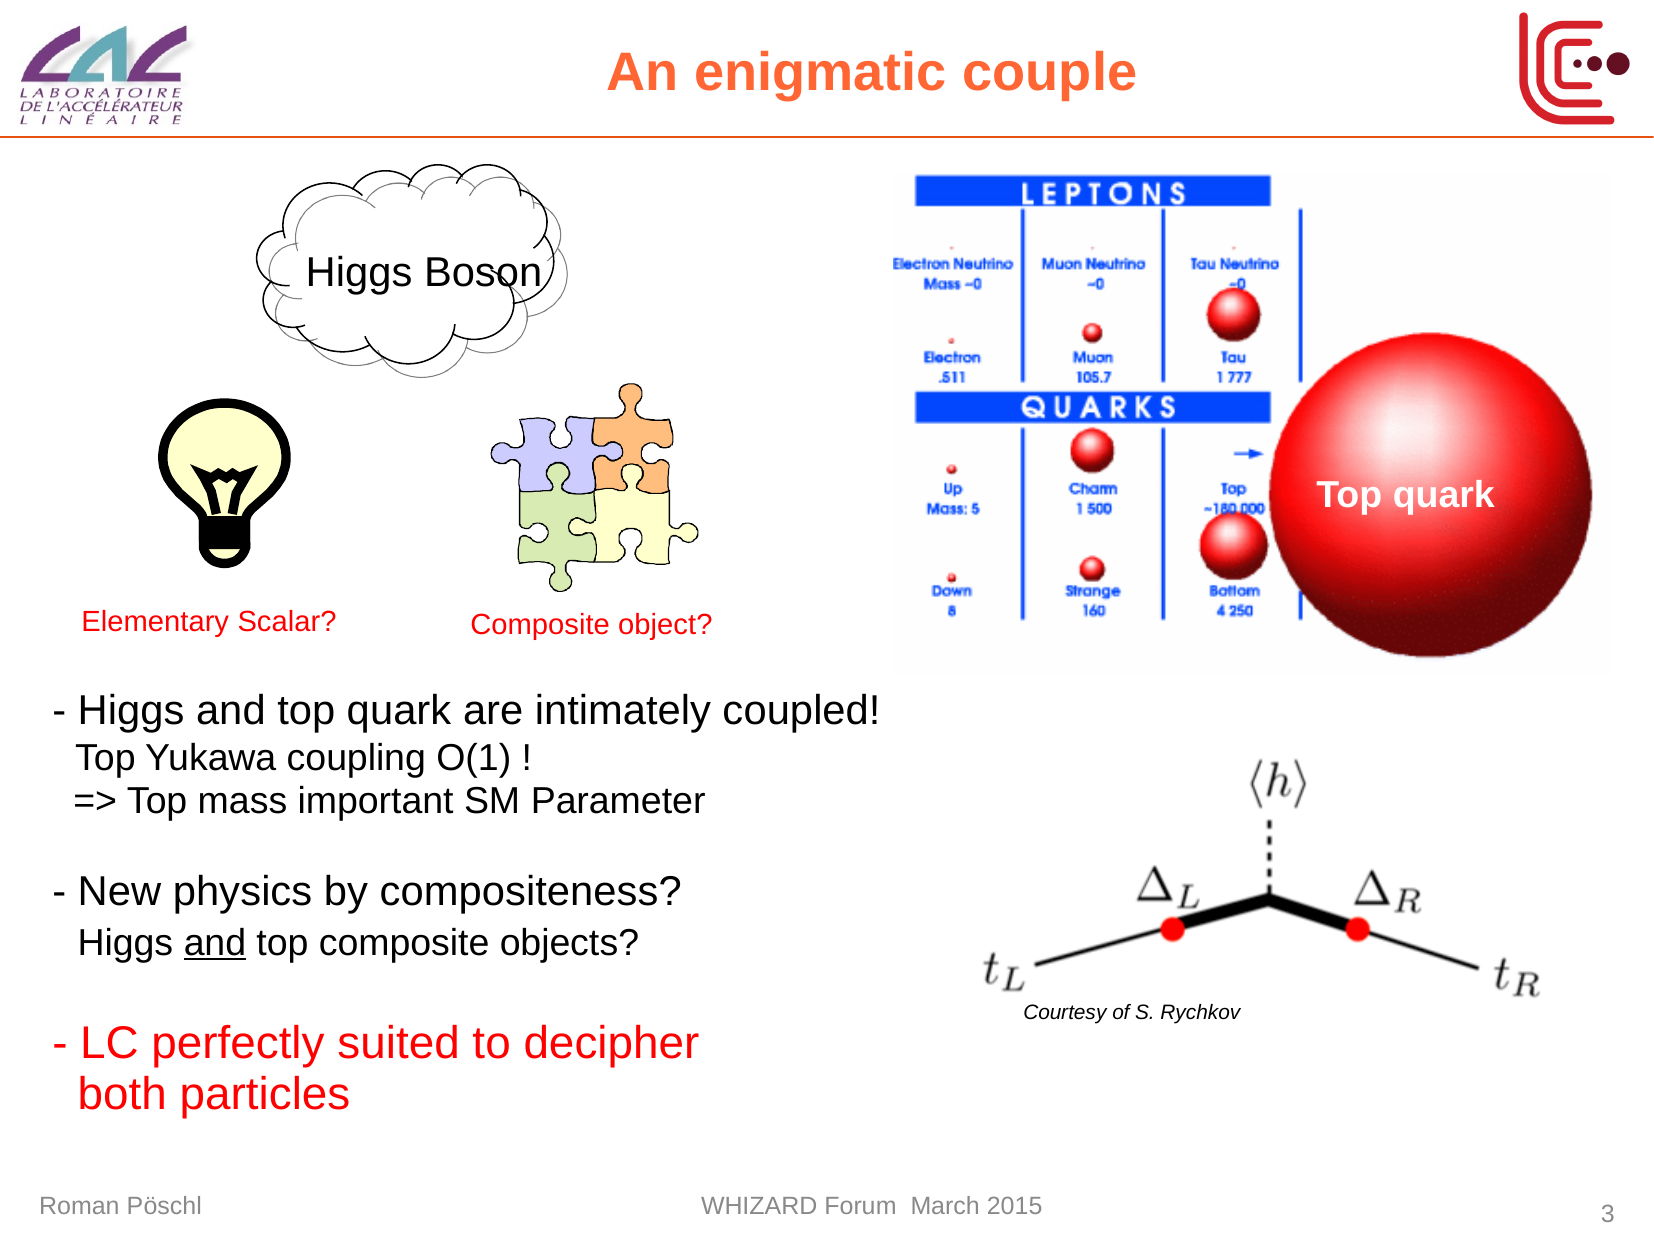

# An enigmatic couple
Higgs Boson
Top quark
Elementary Scalar?
Composite object?
- Higgs and top quark are intimately coupled!
 Top Yukawa coupling O(1) !
 => Top mass important SM Parameter
- New physics by compositeness?
 Higgs and top composite objects?
- LC perfectly suited to decipher
 both particles
Courtesy of S. Rychkov